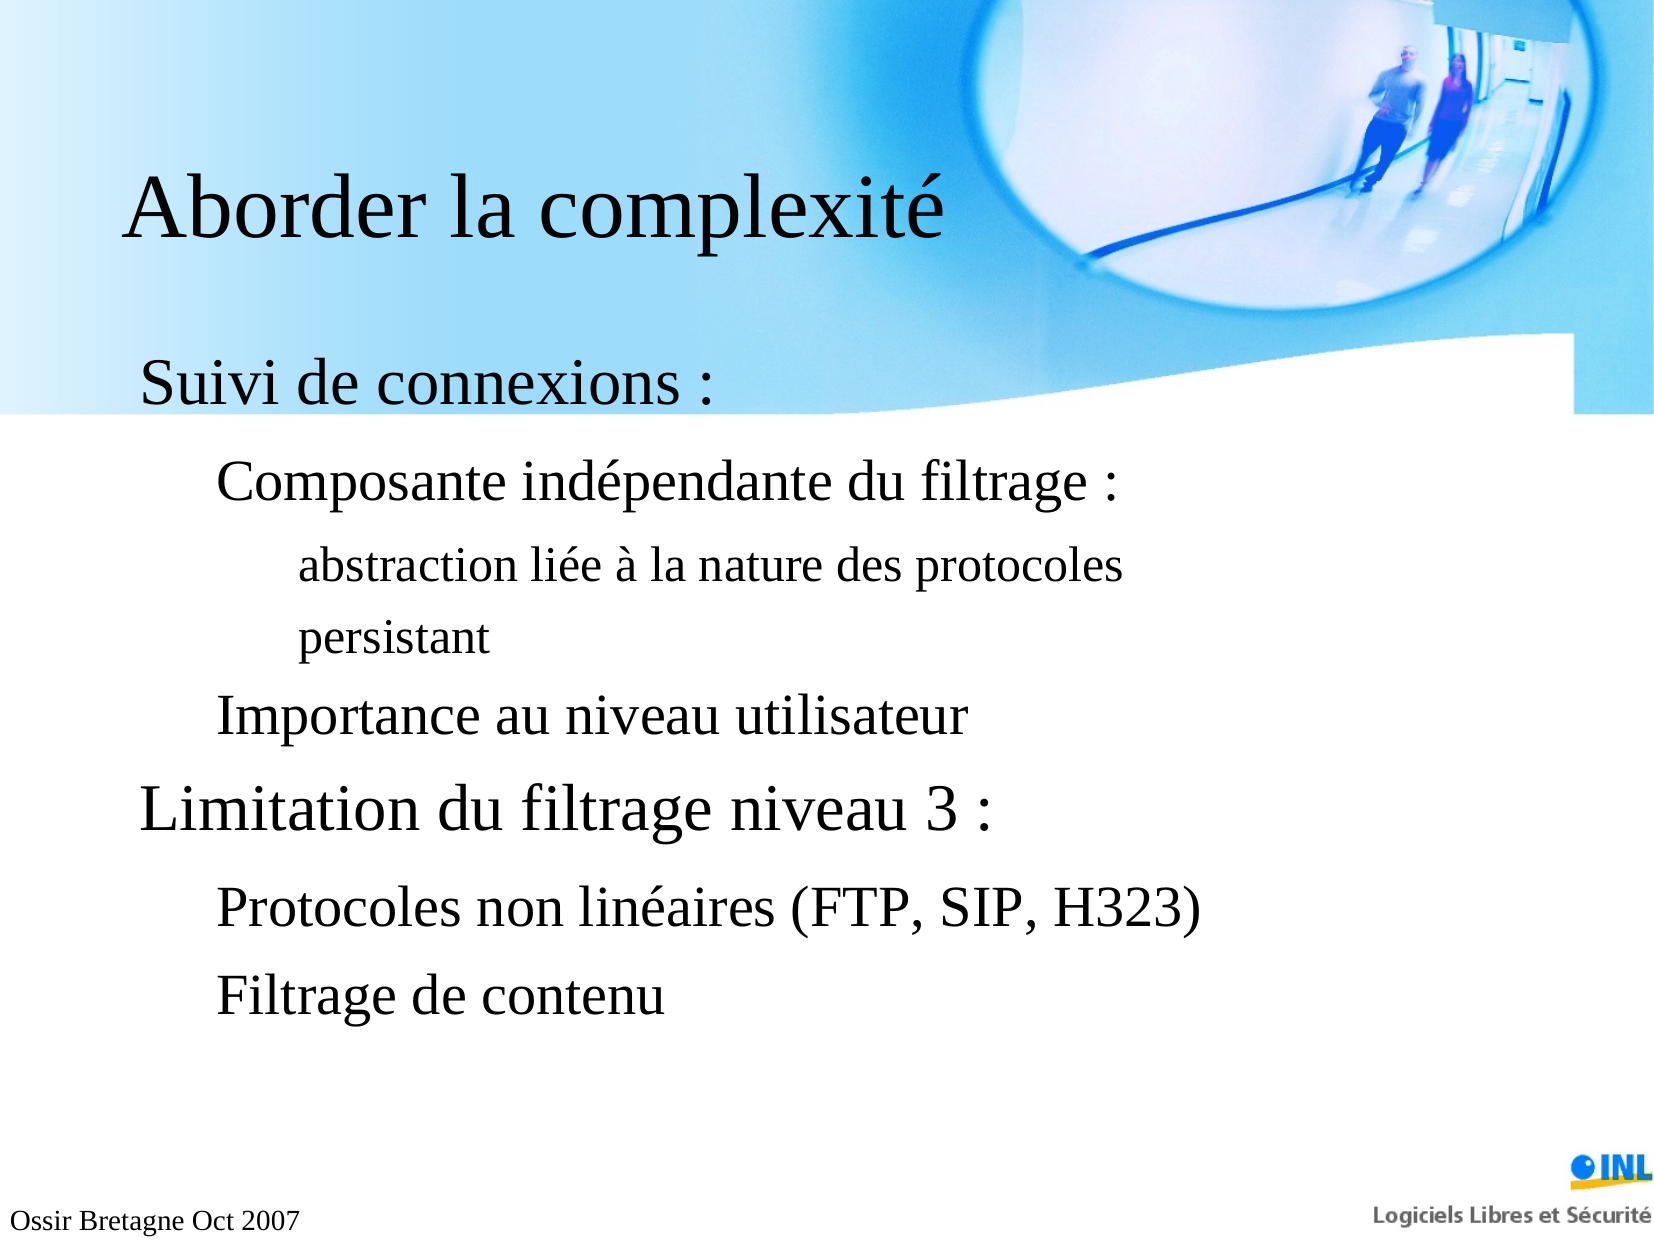

# Aborder la complexité
Suivi de connexions :
Composante indépendante du filtrage :
abstraction liée à la nature des protocoles
persistant
Importance au niveau utilisateur
Limitation du filtrage niveau 3 :
Protocoles non linéaires (FTP, SIP, H323)
Filtrage de contenu